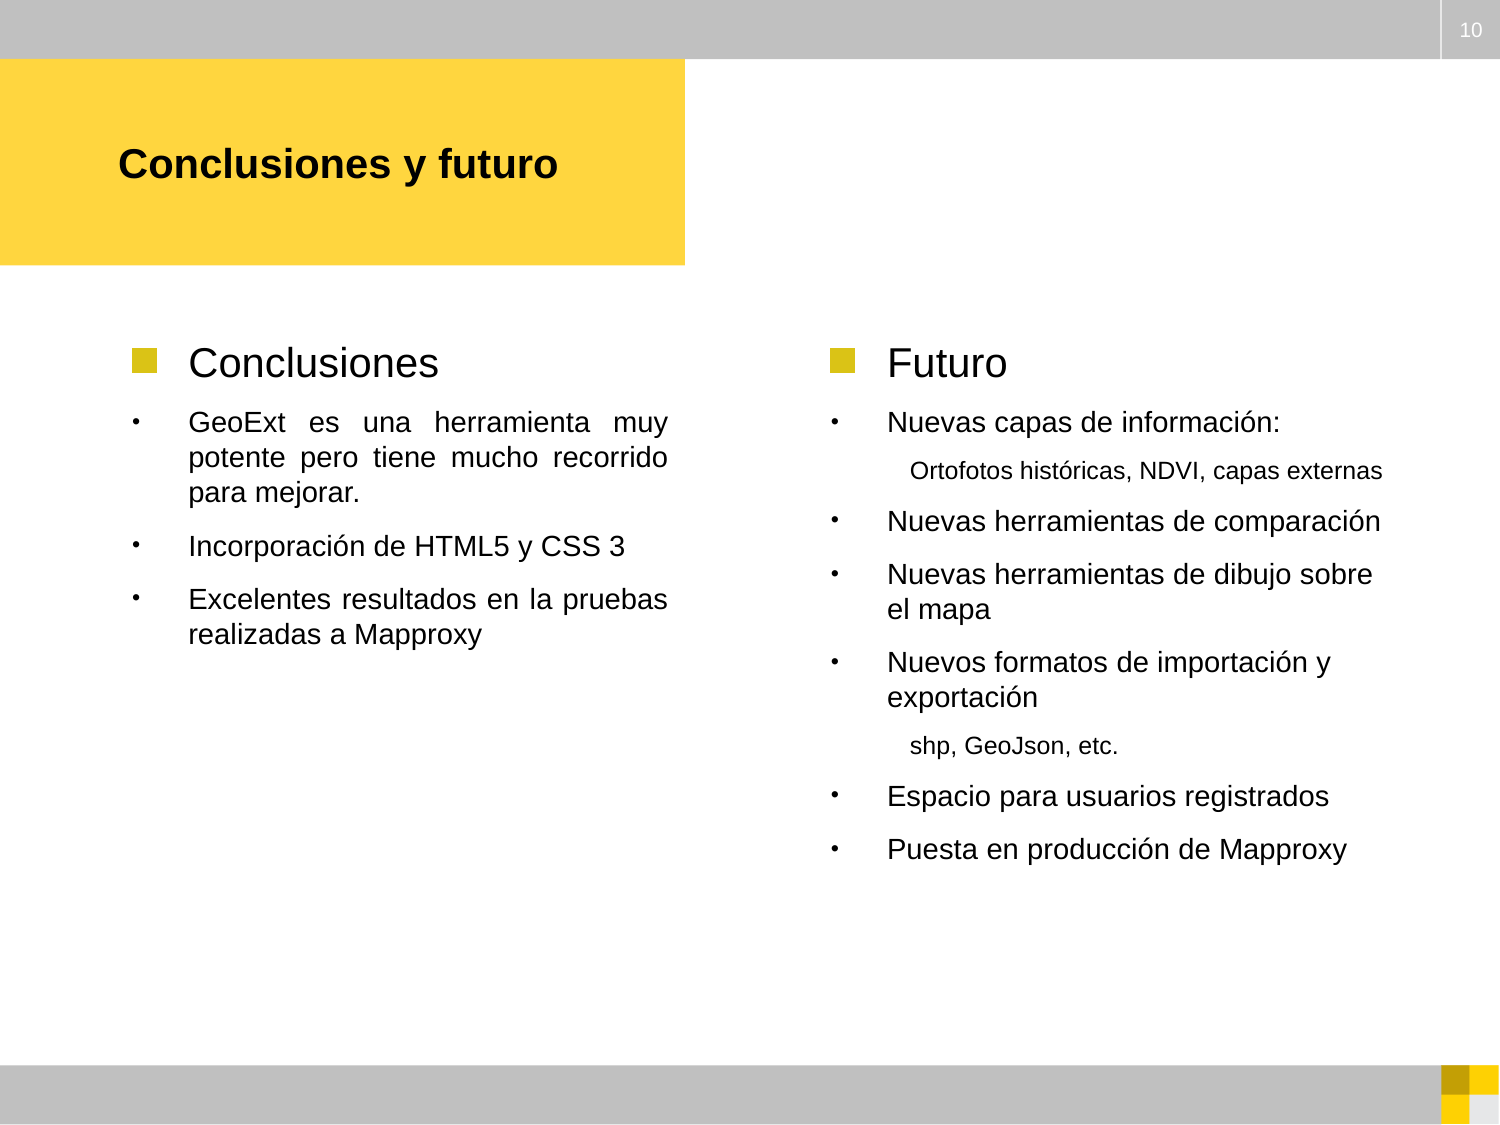

# Conclusiones y futuro
Conclusiones
GeoExt es una herramienta muy potente pero tiene mucho recorrido para mejorar.
Incorporación de HTML5 y CSS 3
Excelentes resultados en la pruebas realizadas a Mapproxy
Futuro
Nuevas capas de información:
	Ortofotos históricas, NDVI, capas externas
Nuevas herramientas de comparación
Nuevas herramientas de dibujo sobre el mapa
Nuevos formatos de importación y exportación
	shp, GeoJson, etc.
Espacio para usuarios registrados
Puesta en producción de Mapproxy